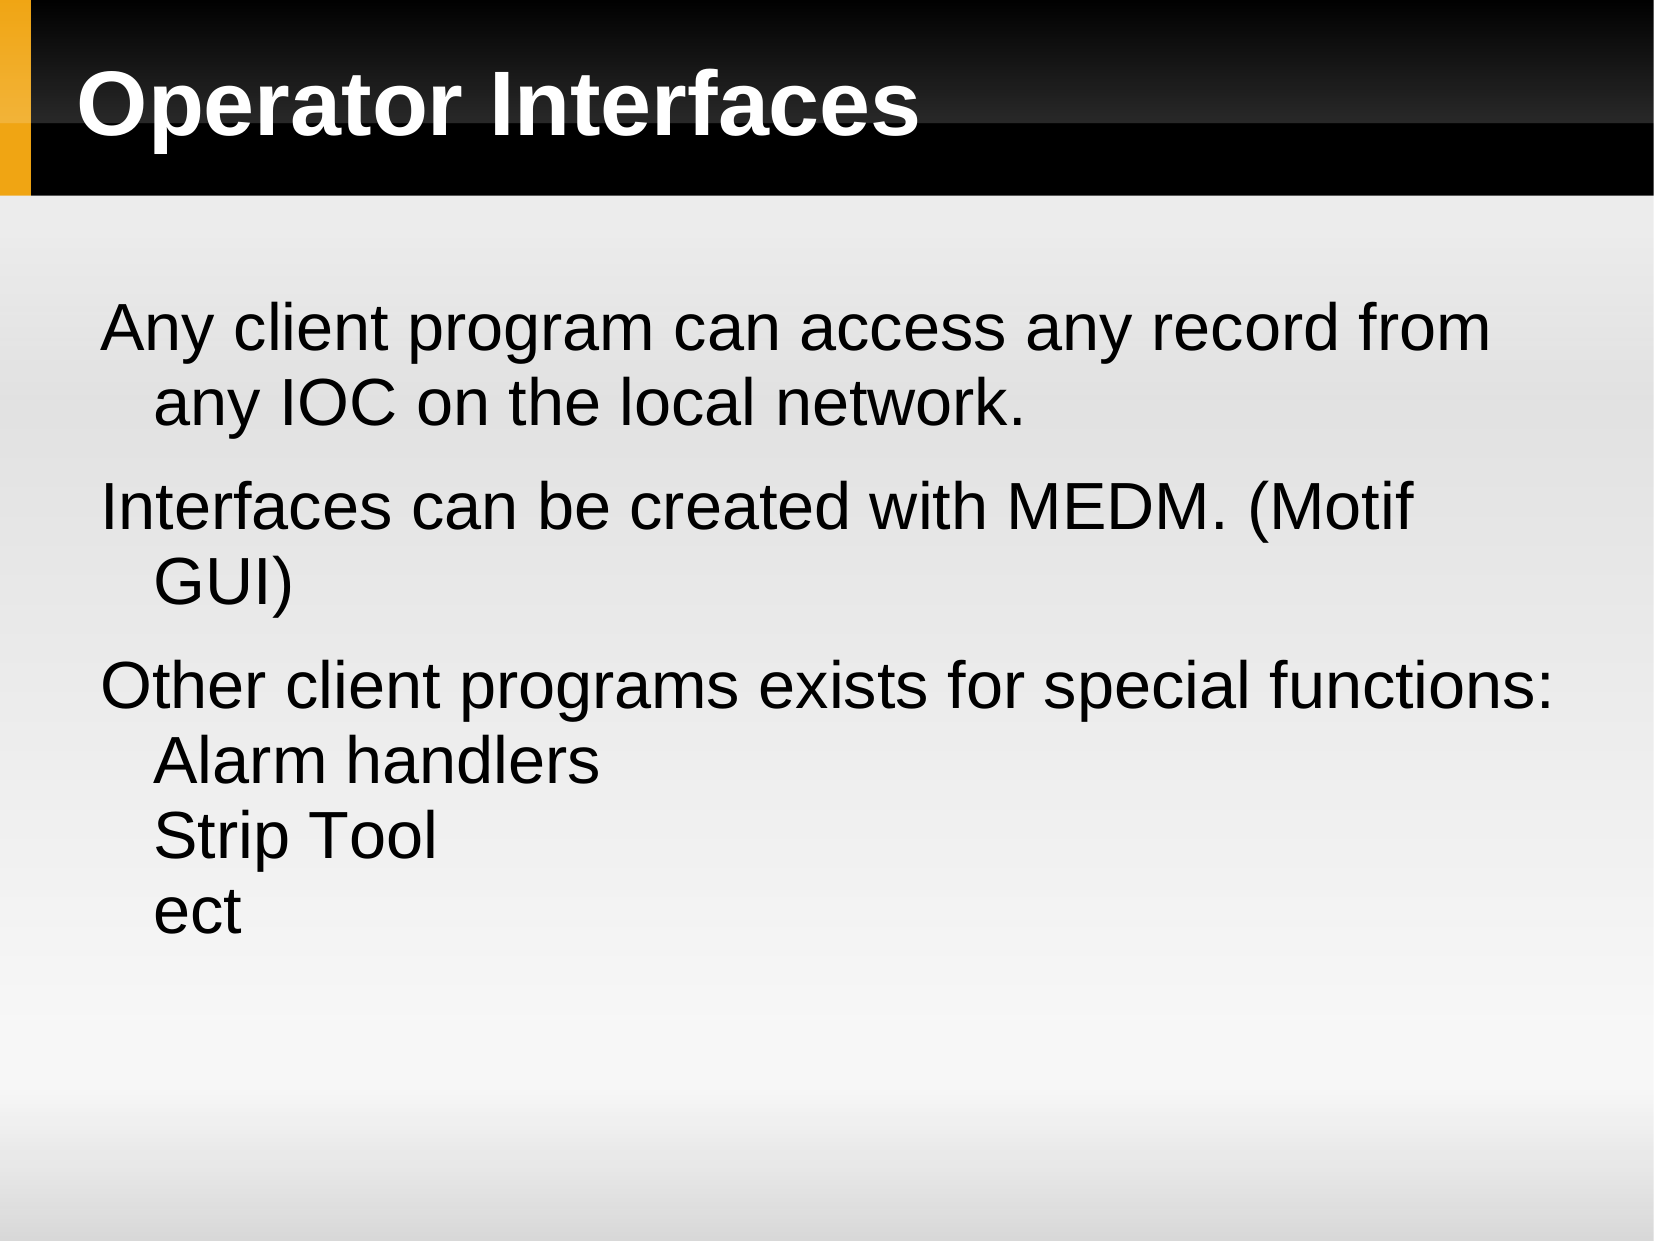

# Operator Interfaces
Any client program can access any record from any IOC on the local network.
Interfaces can be created with MEDM. (Motif GUI)
Other client programs exists for special functions:
Alarm handlers
Strip Tool
ect